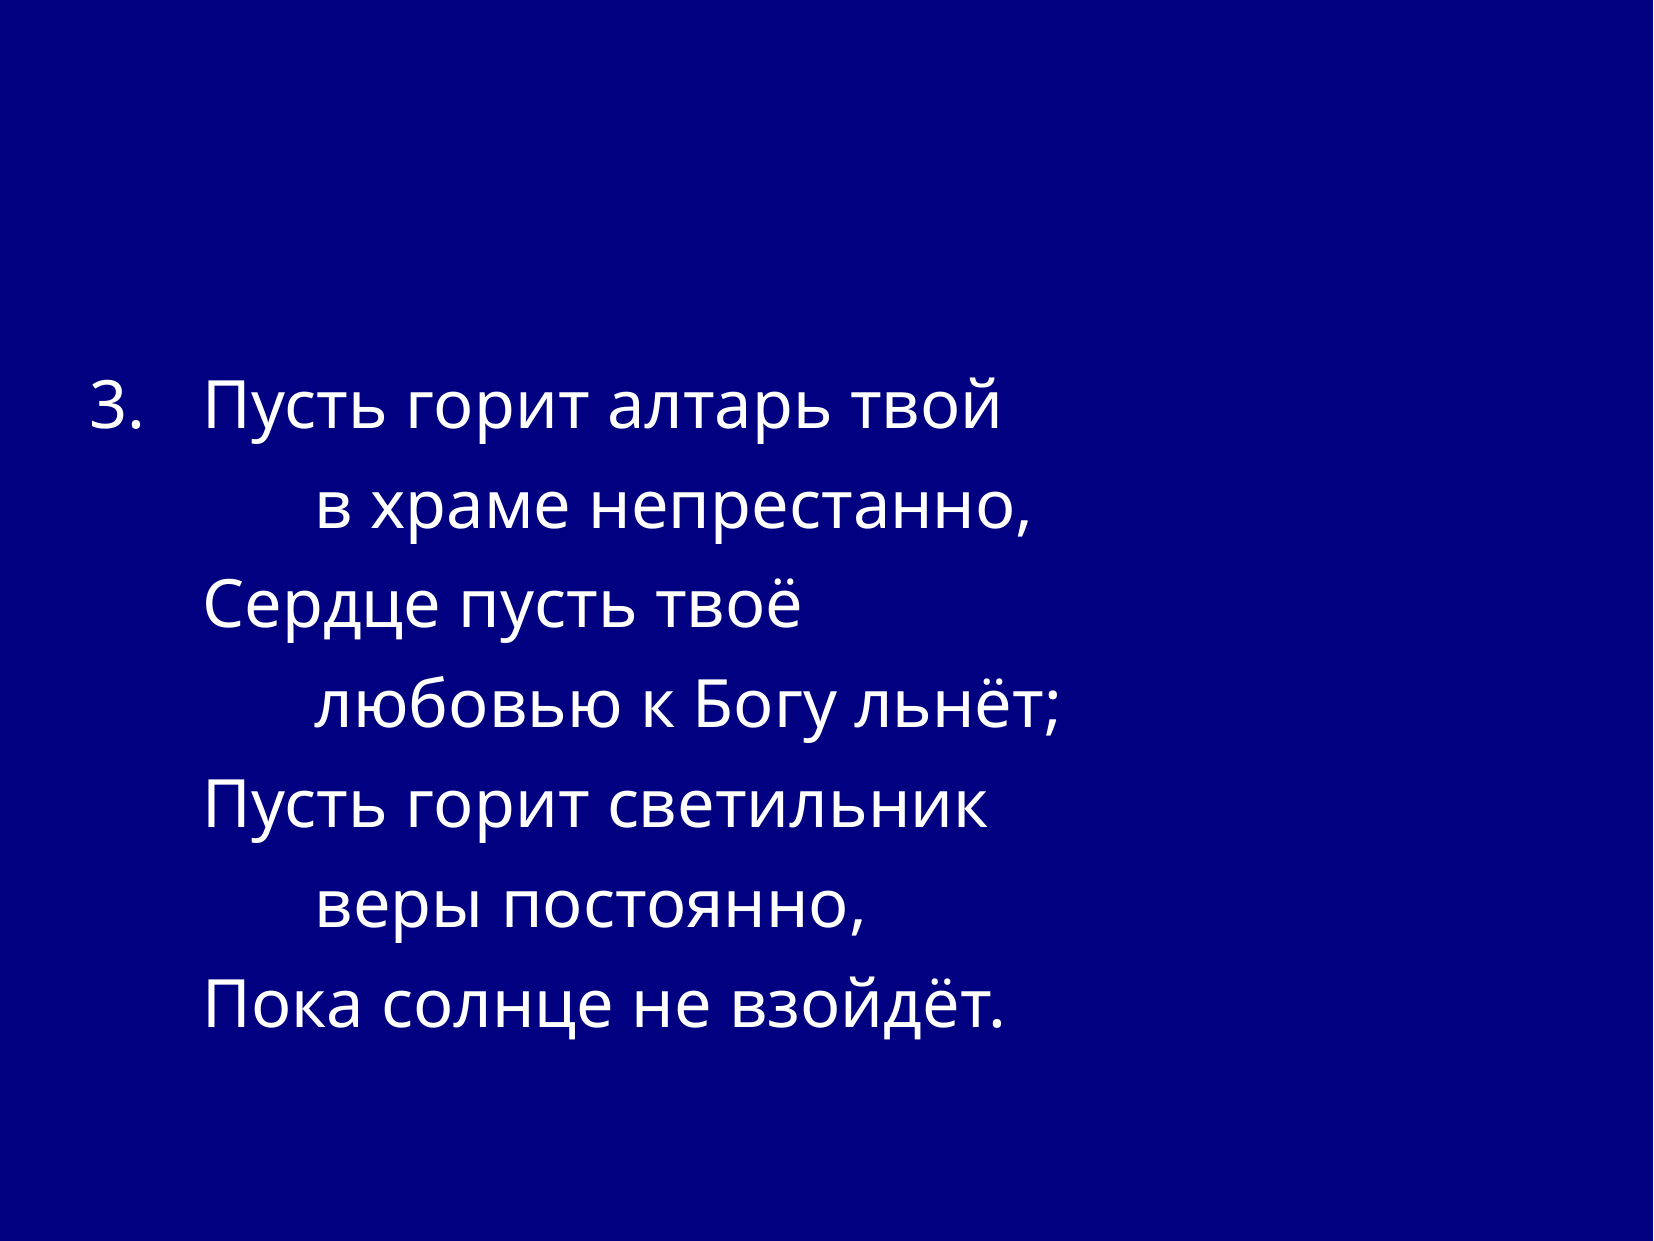

3.	Пусть горит алтарь твой
		в храме непрестанно,
	Сердце пусть твоё
		любовью к Богу льнёт;
	Пусть горит светильник
		веры постоянно,
	Пока солнце не взойдёт.